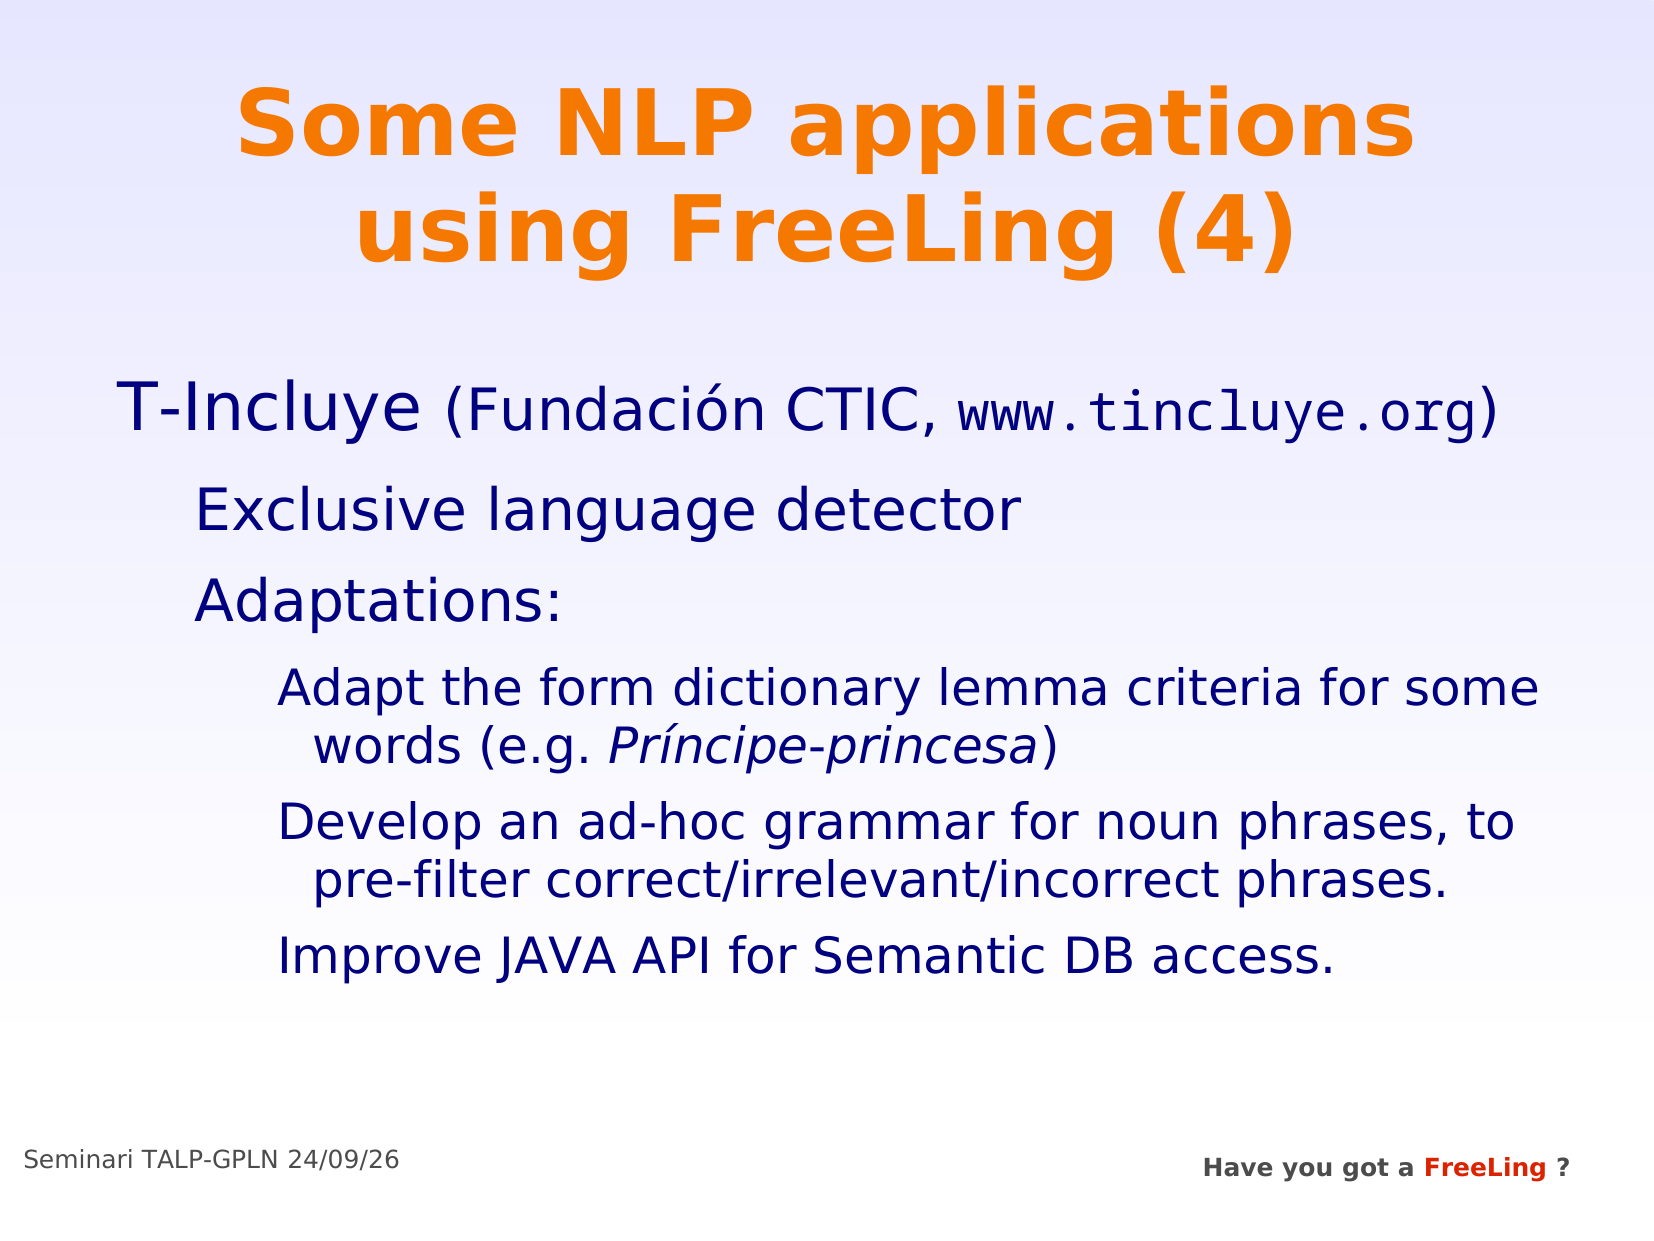

# Some NLP applications using FreeLing (4)
T-Incluye (Fundación CTIC, www.tincluye.org)
Exclusive language detector
Adaptations:
Adapt the form dictionary lemma criteria for some words (e.g. Príncipe-princesa)
Develop an ad-hoc grammar for noun phrases, to pre-filter correct/irrelevant/incorrect phrases.
Improve JAVA API for Semantic DB access.
20